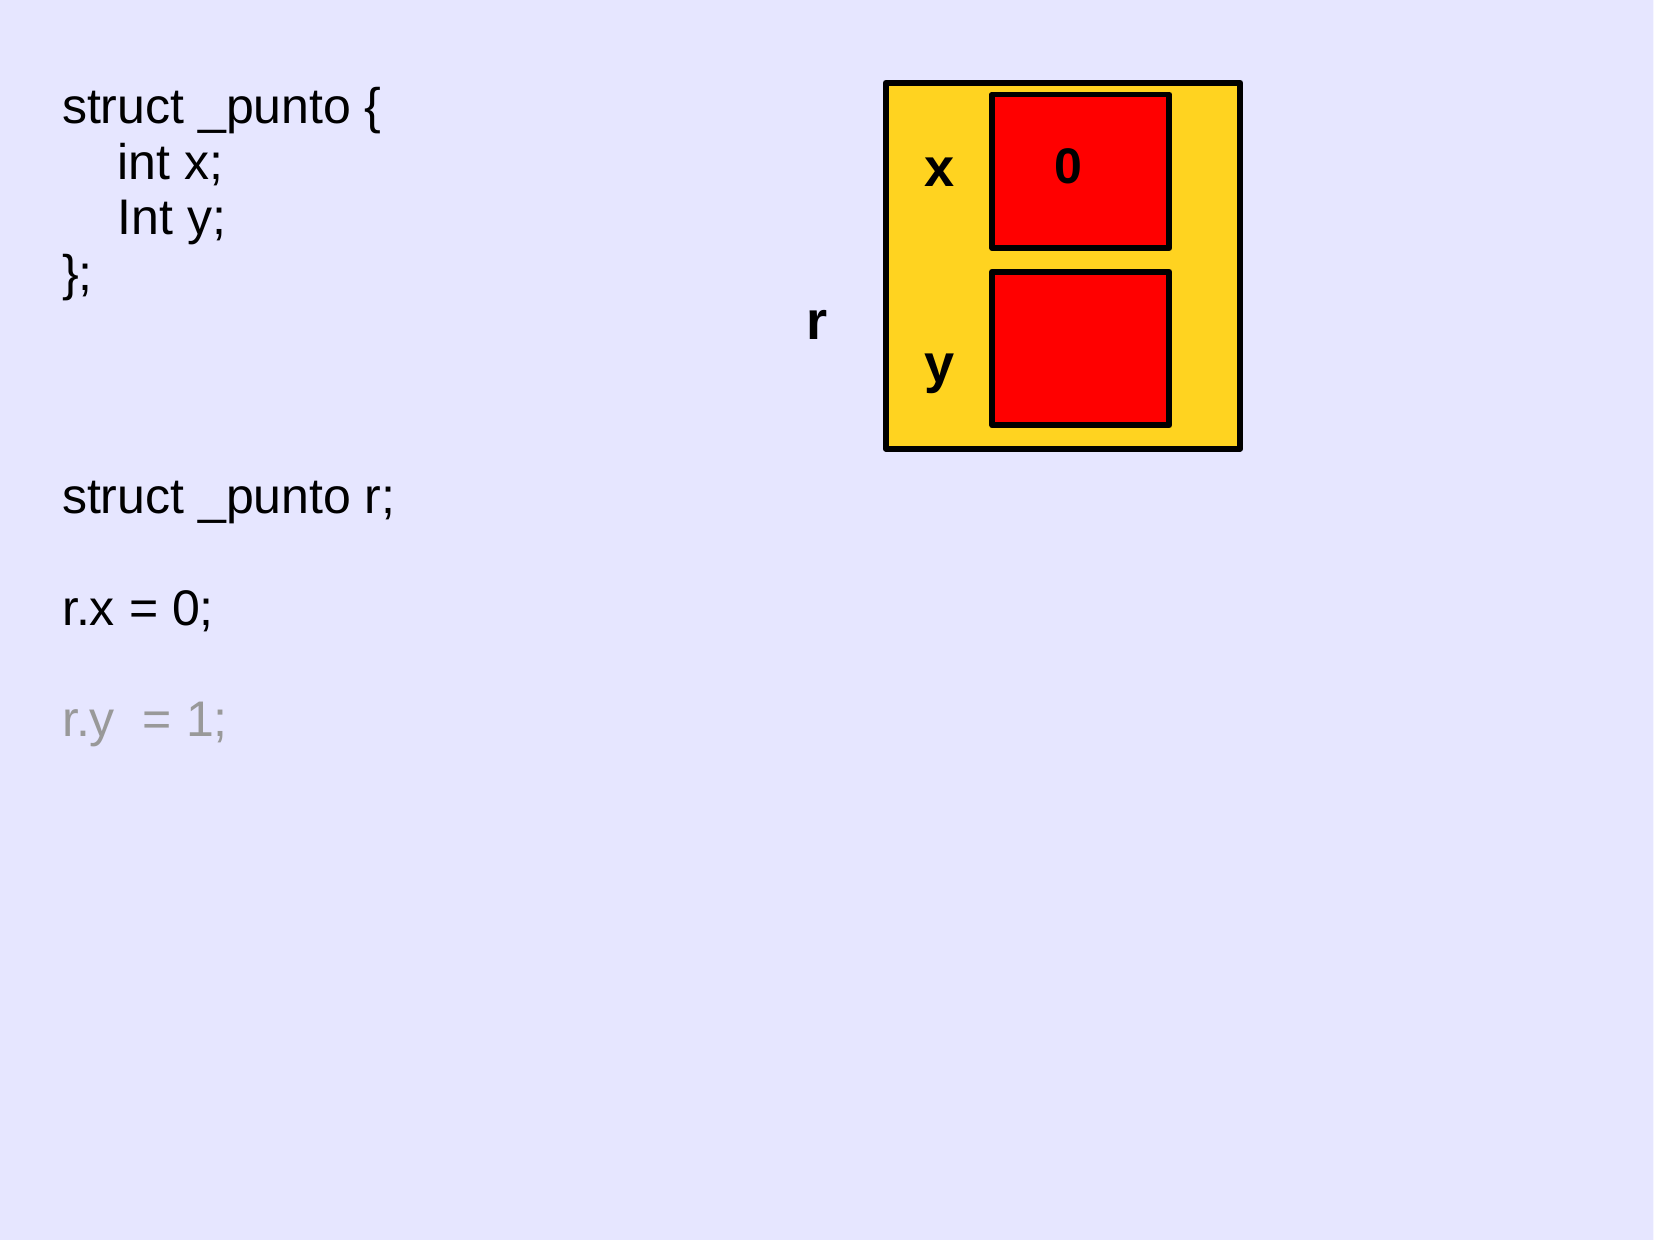

struct _punto {
 int x;
 Int y;
};
struct _punto r;
r.x = 0;
r.y = 1;
x
r
y
0